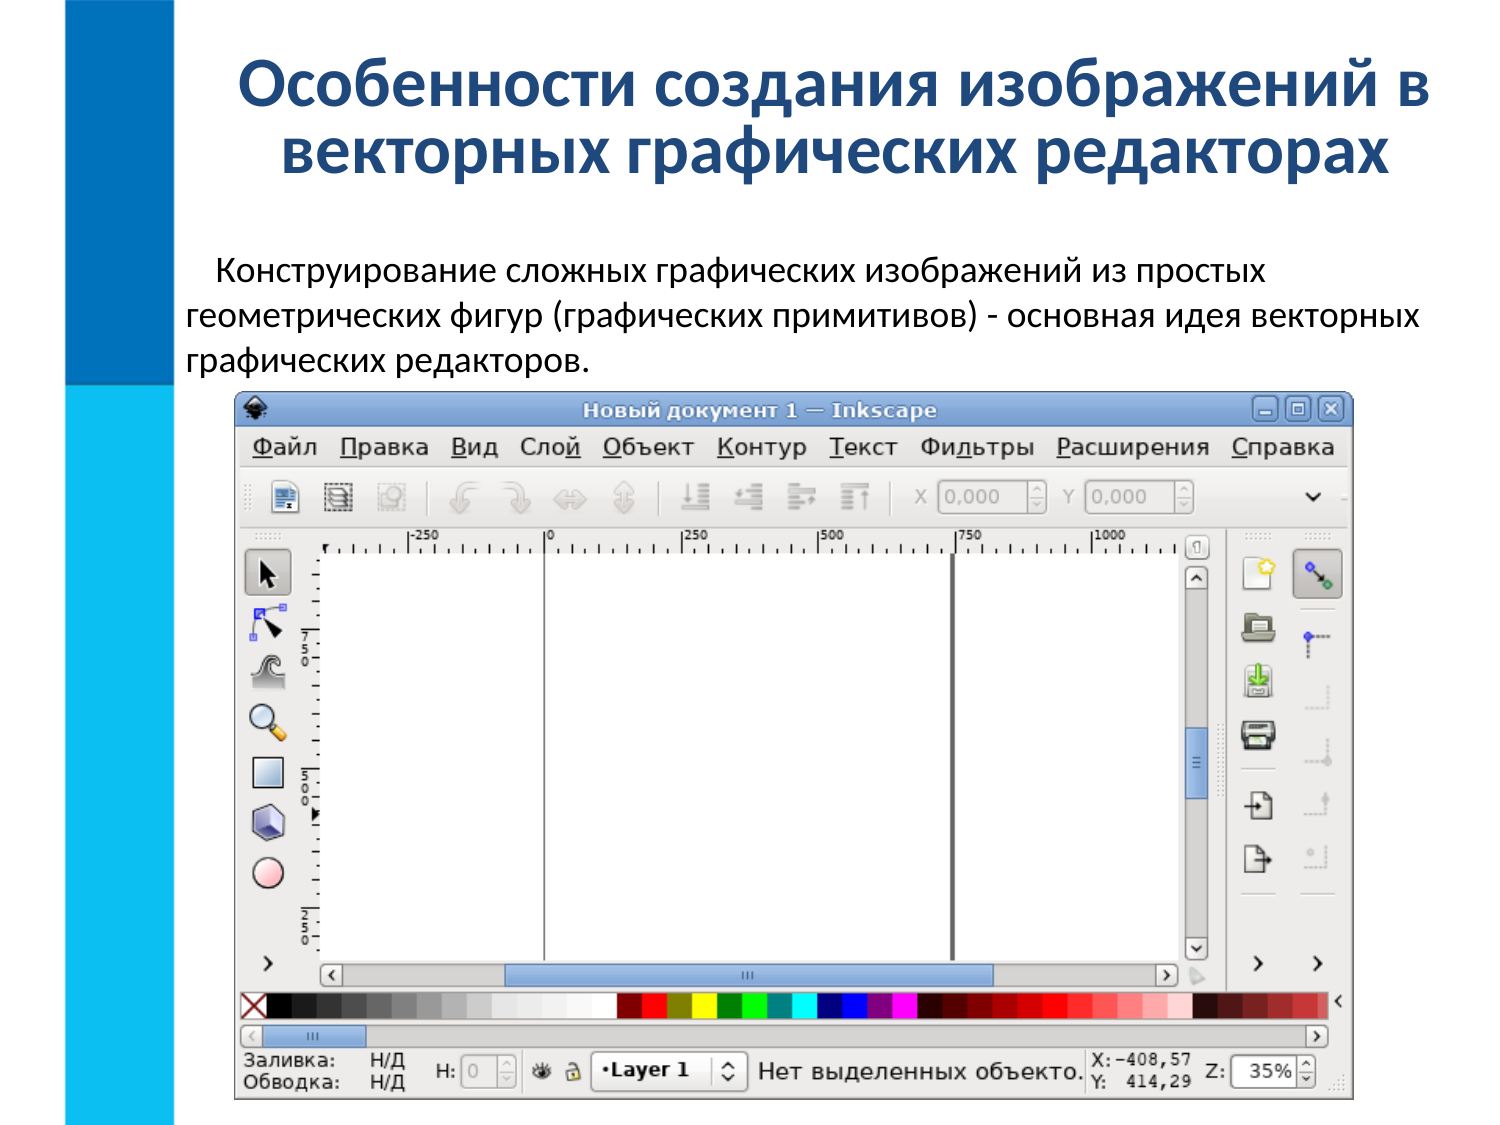

Особенности создания изображений в векторных графических редакторах
Конструирование сложных графических изображений из простых геометрических фигур (графических примитивов) - основная идея векторных графических редакторов.